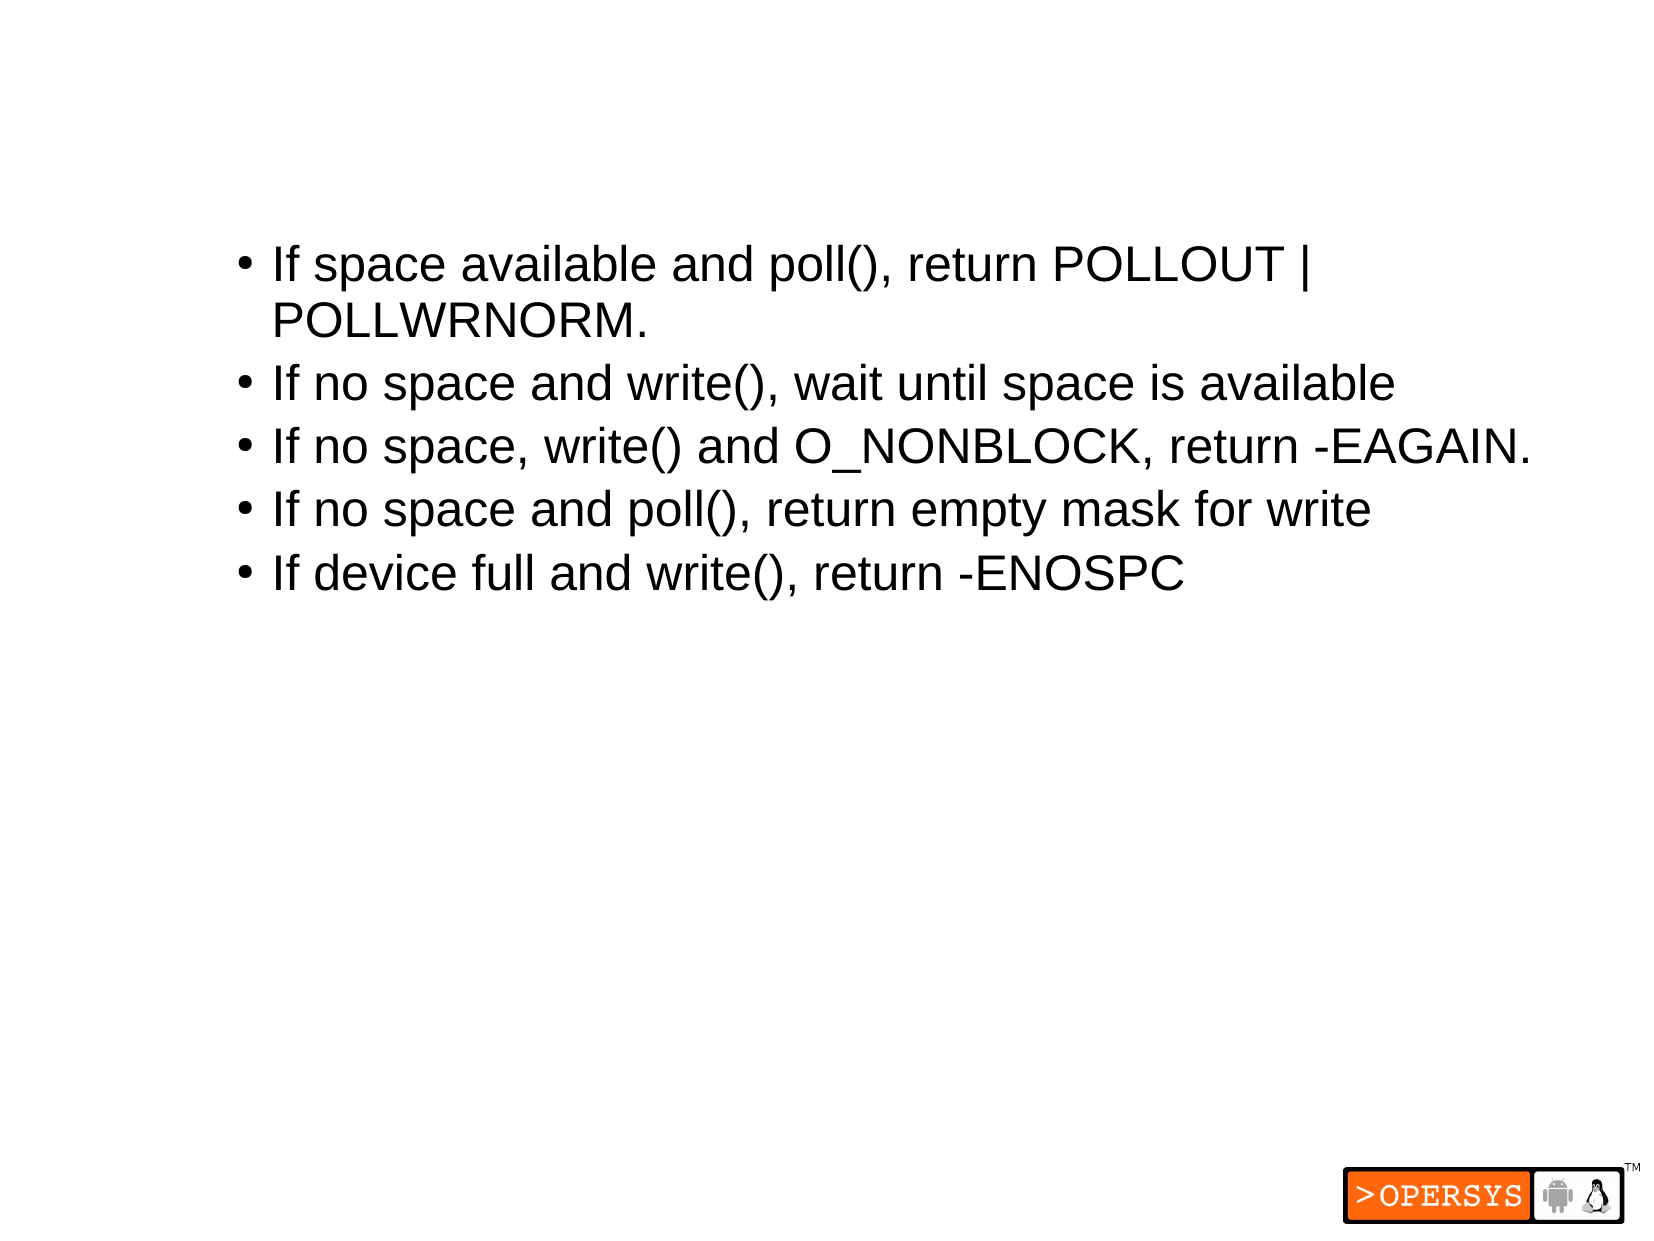

# If space available and poll(), return POLLOUT | POLLWRNORM.
If no space and write(), wait until space is available
If no space, write() and O_NONBLOCK, return -EAGAIN.
If no space and poll(), return empty mask for write
If device full and write(), return -ENOSPC